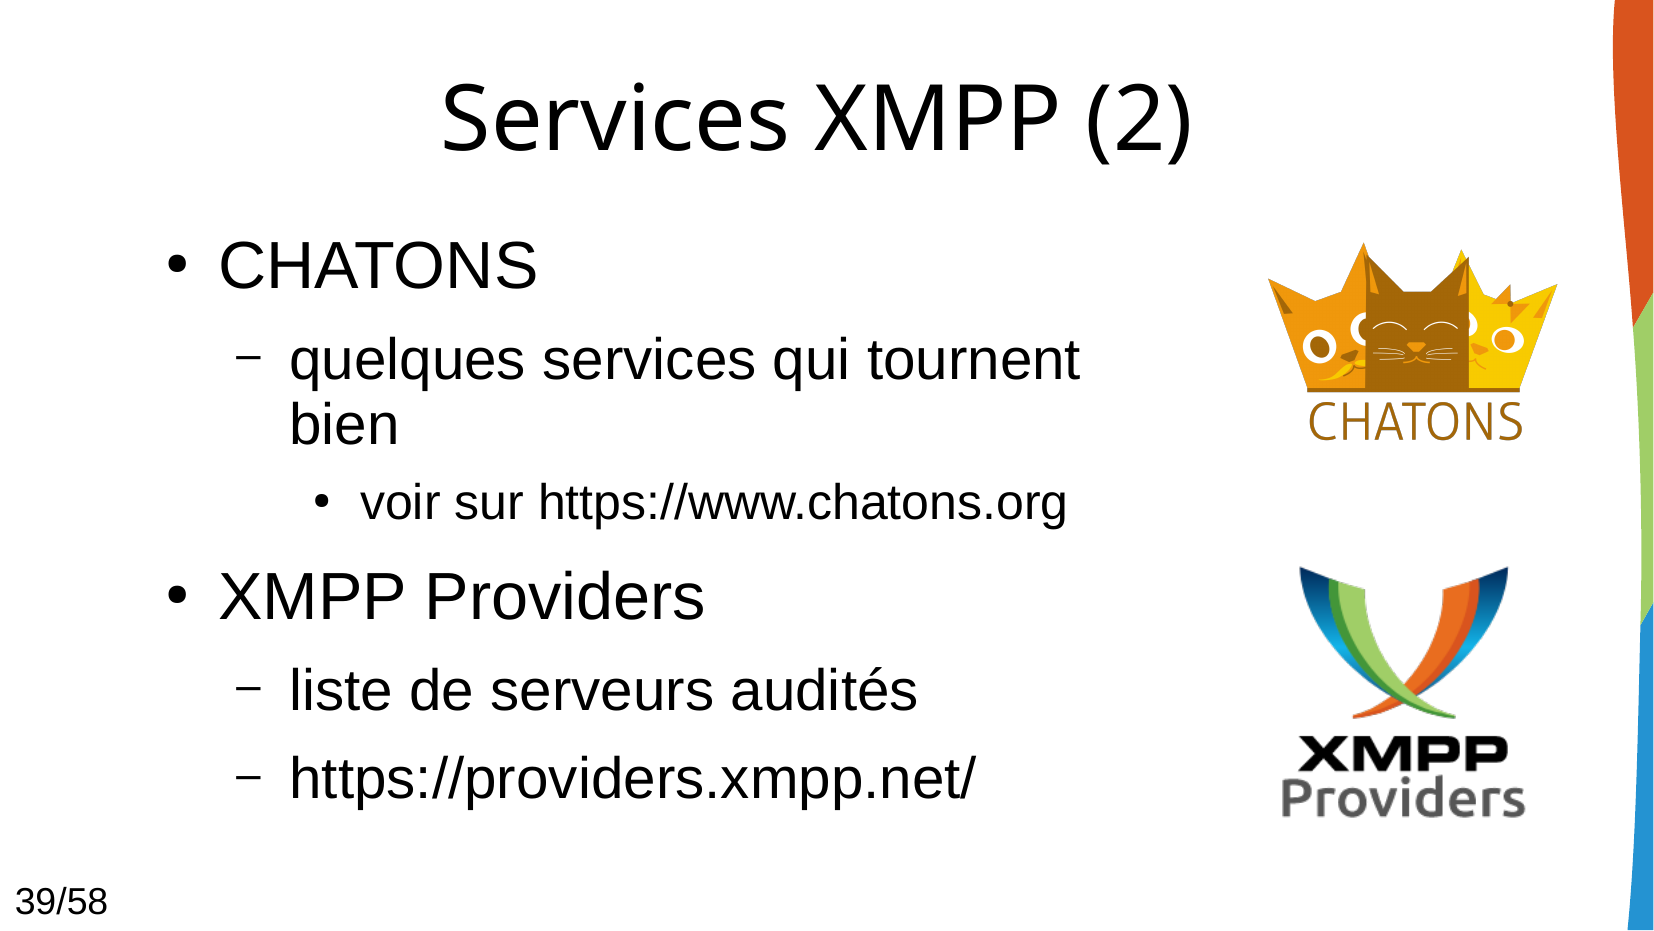

# Services XMPP (2)
CHATONS
quelques services qui tournent bien
voir sur https://www.chatons.org
XMPP Providers
liste de serveurs audités
https://providers.xmpp.net/